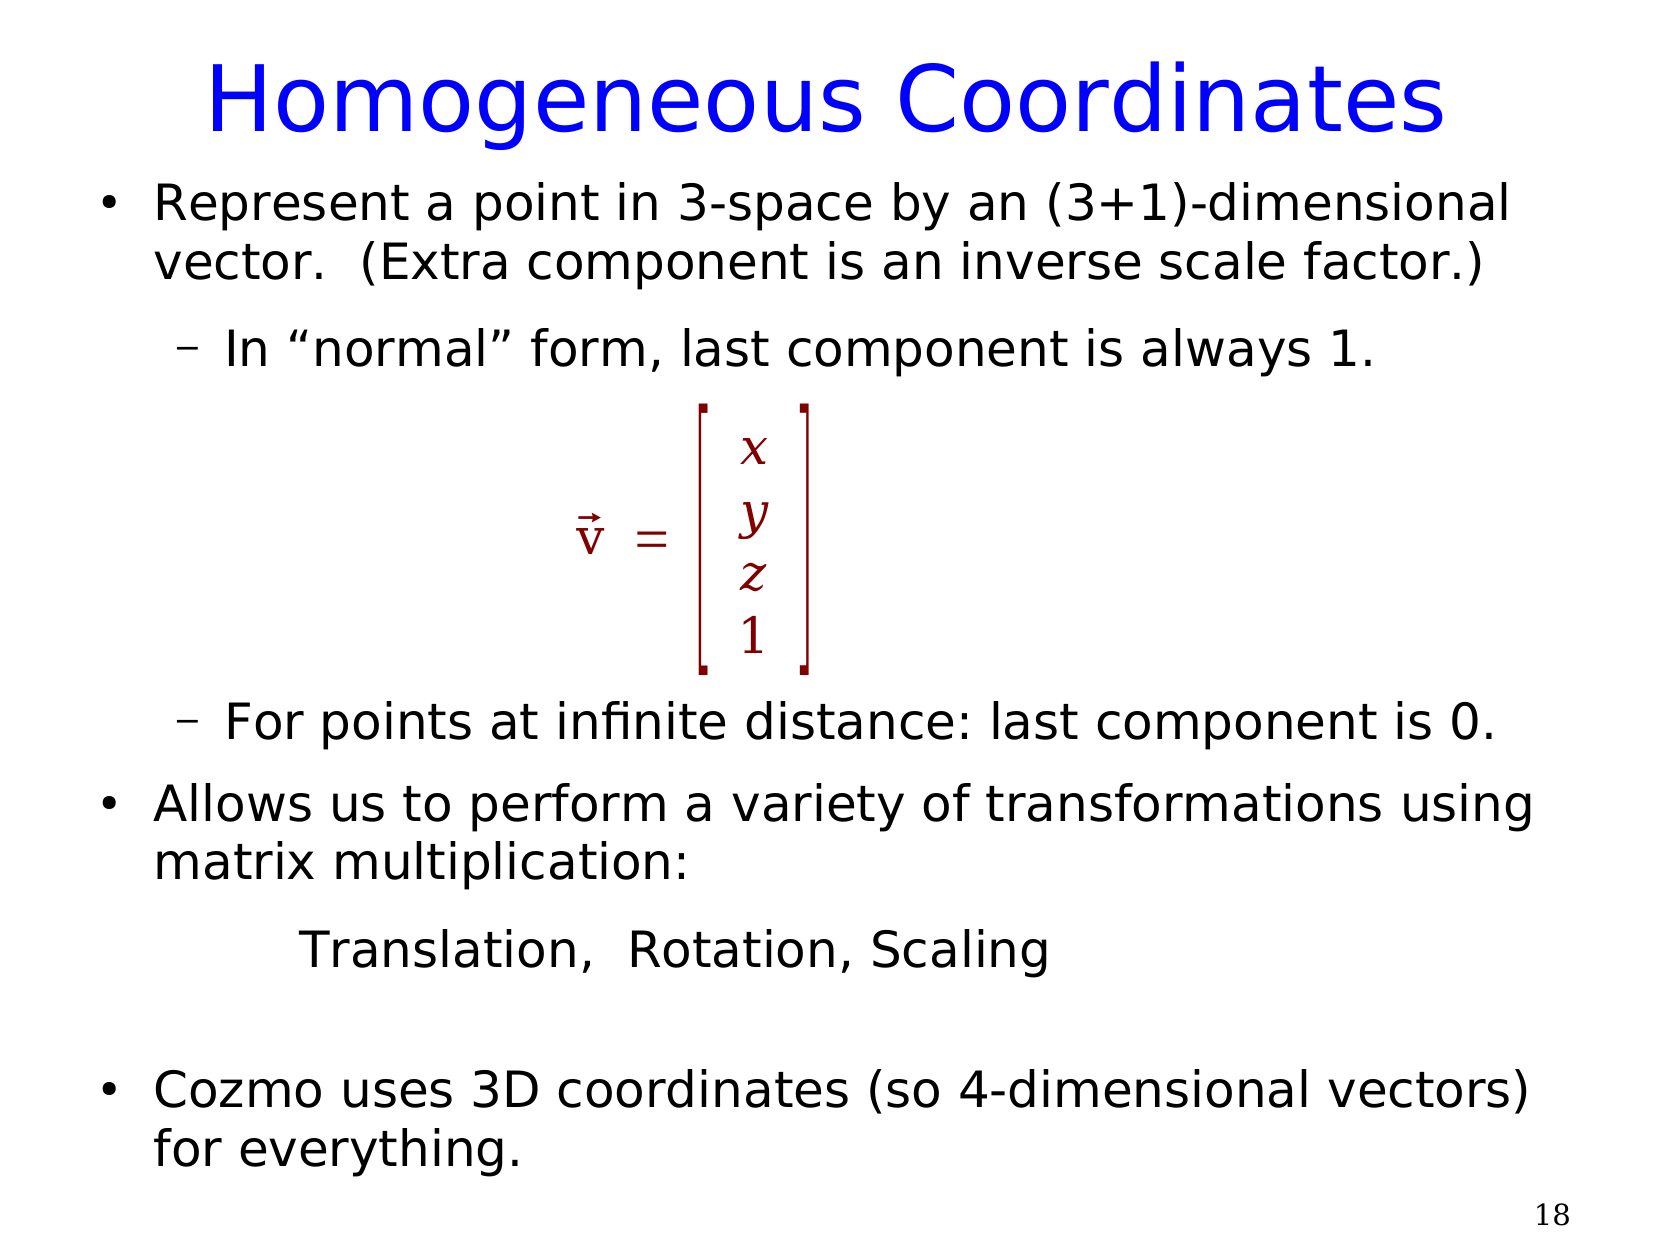

# Homogeneous Coordinates
Represent a point in 3-space by an (3+1)-dimensional vector. (Extra component is an inverse scale factor.)
In “normal” form, last component is always 1.
For points at infinite distance: last component is 0.
Allows us to perform a variety of transformations using matrix multiplication:
 	Translation, Rotation, Scaling
Cozmo uses 3D coordinates (so 4-dimensional vectors) for everything.
18